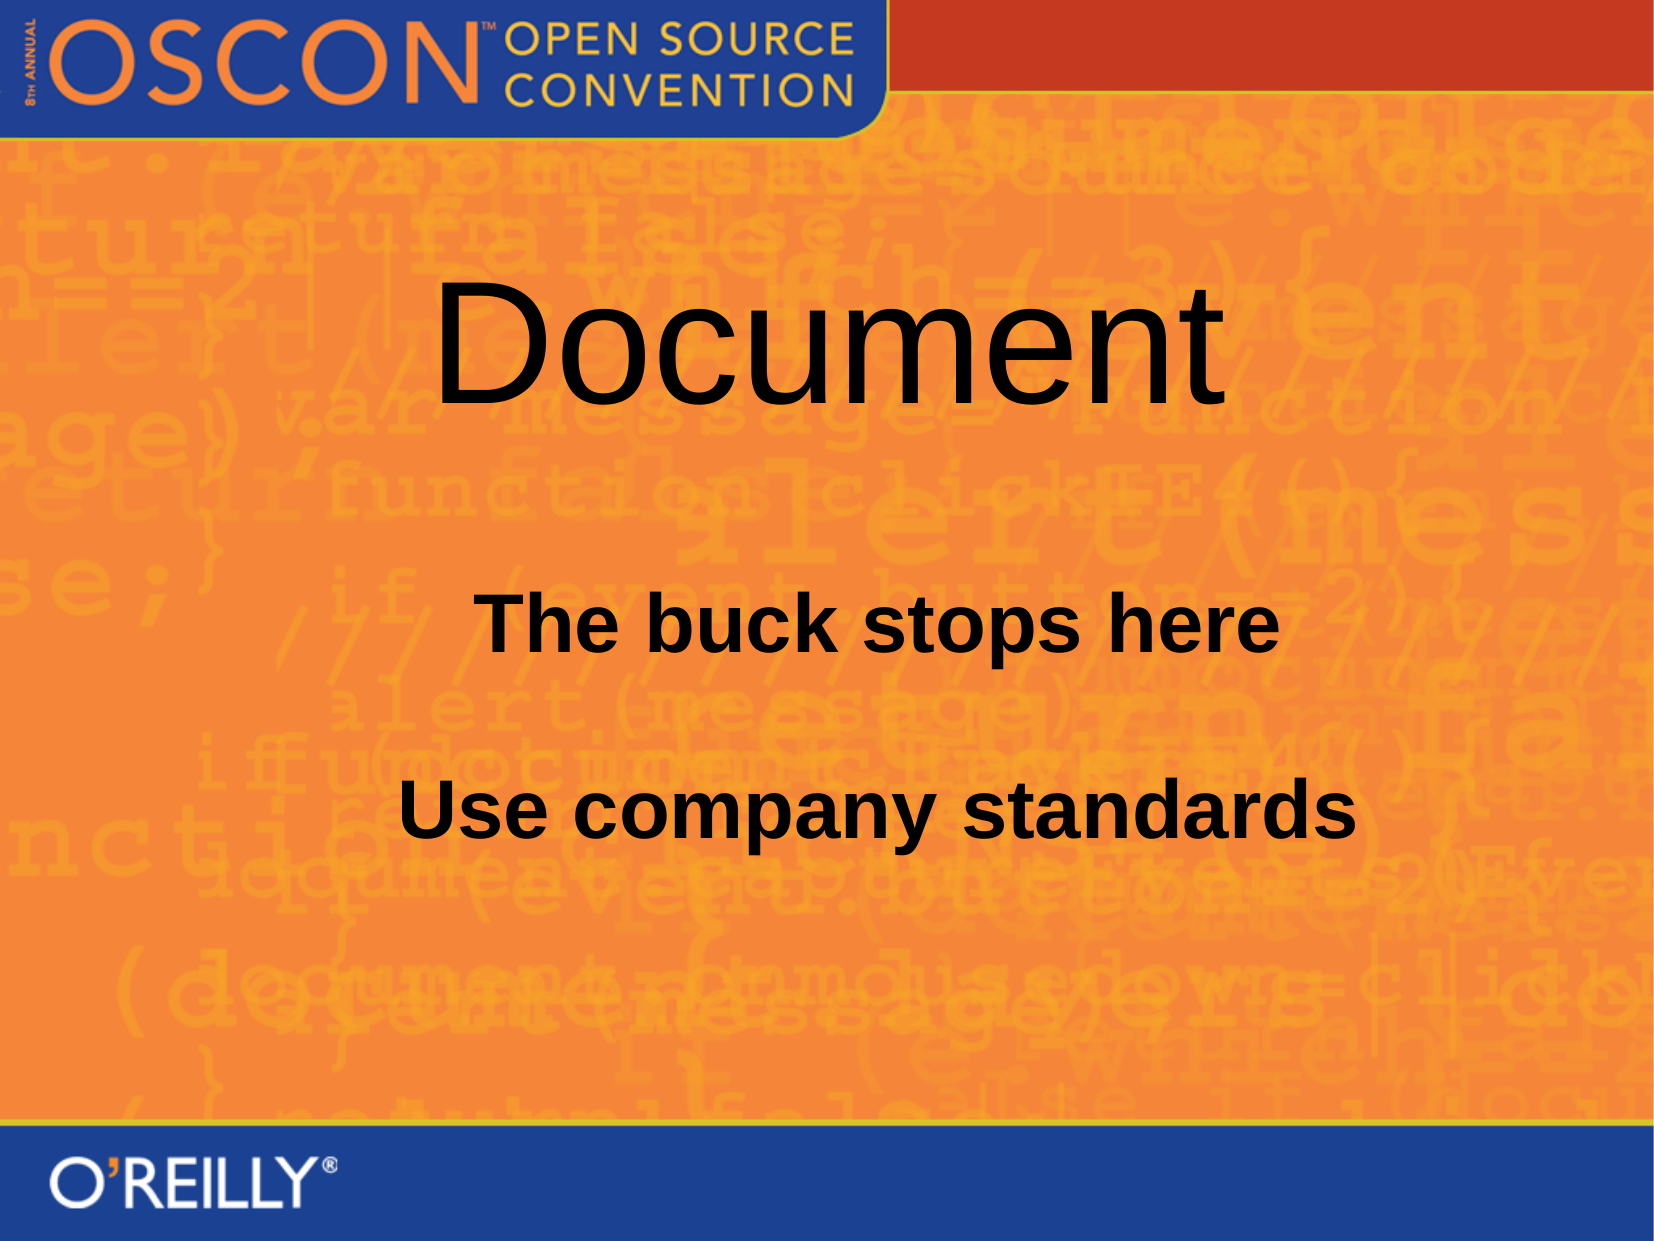

# Document
The buck stops here
Use company standards